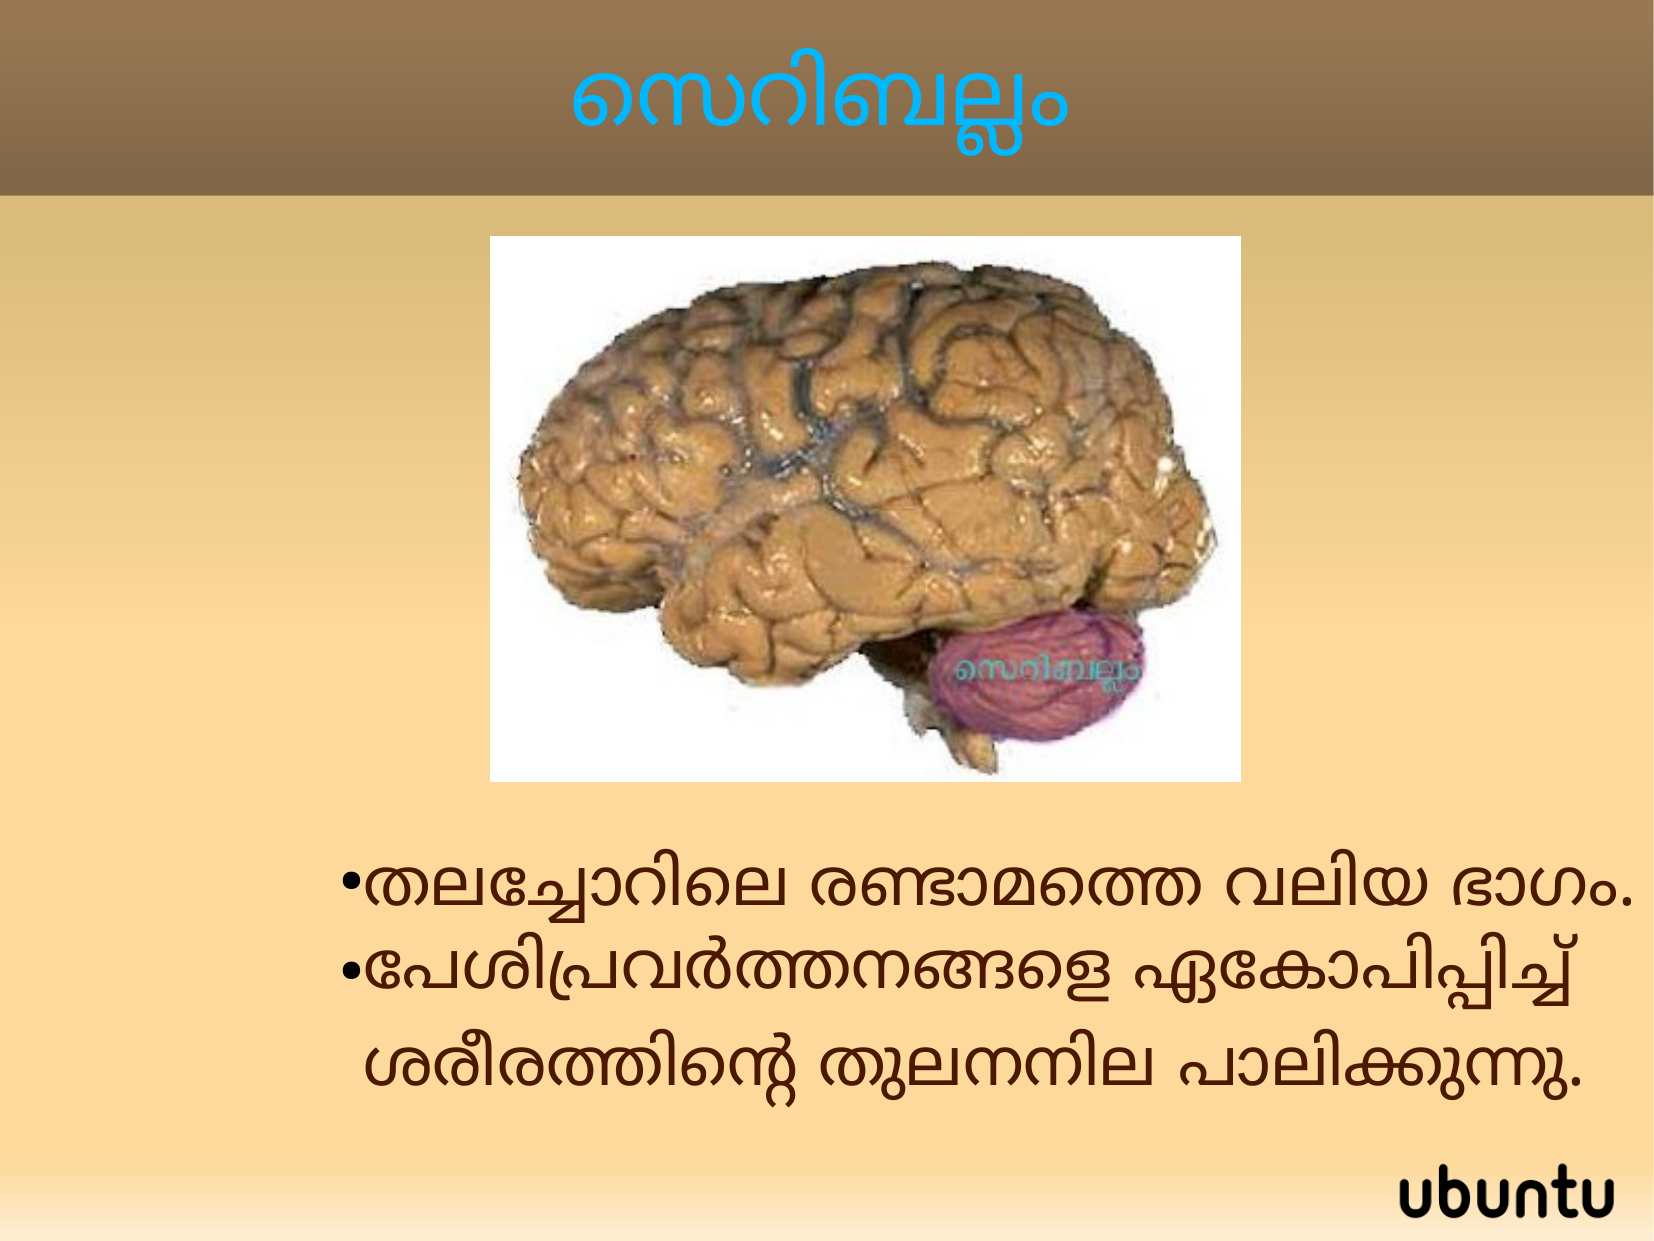

# സെറിബല്ലം
തലച്ചോറിലെ രണ്ടാമത്തെ വലിയ ഭാഗം.
പേശിപ്രവര്‍ത്തനങ്ങളെ ഏകോപിപ്പിച്ച്
ശരീരത്തിന്റെ തുലനനില പാലിക്കുന്നു.